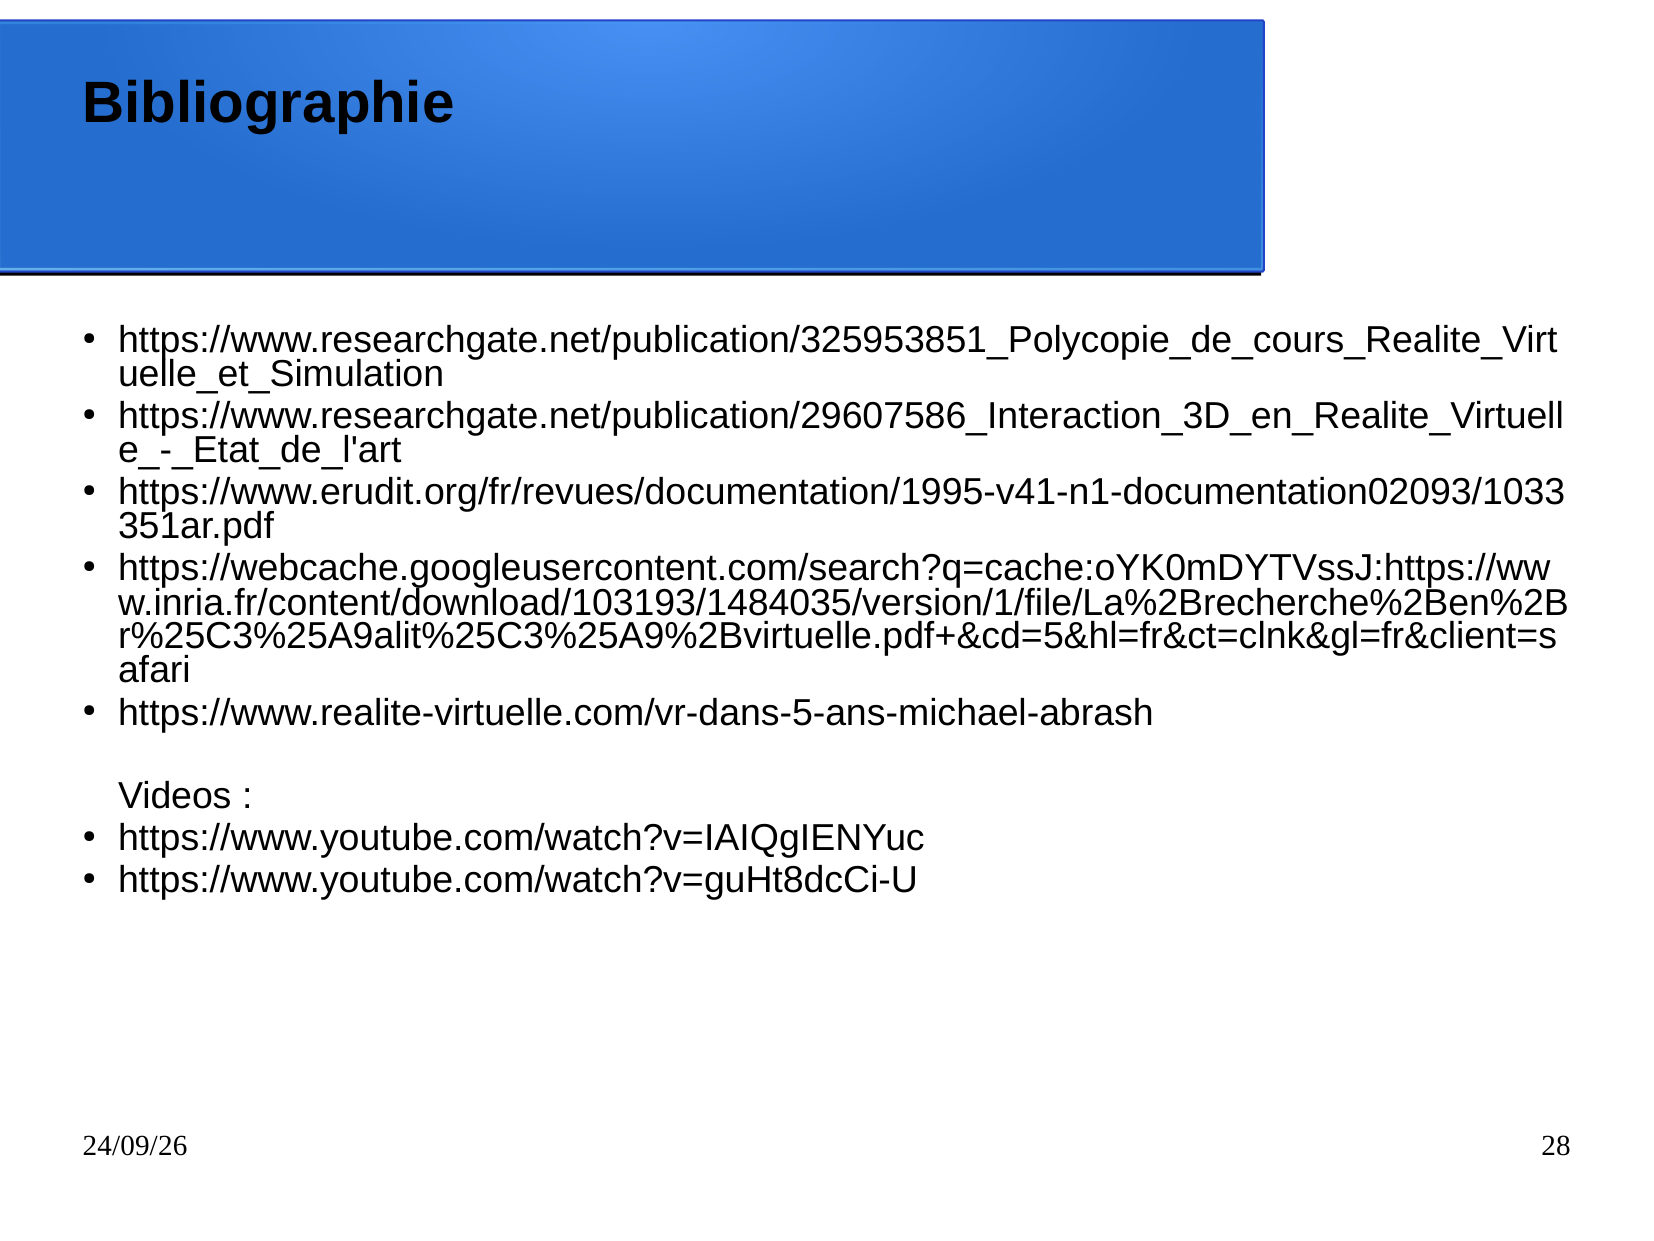

# Bibliographie
https://www.researchgate.net/publication/325953851_Polycopie_de_cours_Realite_Virtuelle_et_Simulation
https://www.researchgate.net/publication/29607586_Interaction_3D_en_Realite_Virtuelle_-_Etat_de_l'art
https://www.erudit.org/fr/revues/documentation/1995-v41-n1-documentation02093/1033351ar.pdf
https://webcache.googleusercontent.com/search?q=cache:oYK0mDYTVssJ:https://www.inria.fr/content/download/103193/1484035/version/1/file/La%2Brecherche%2Ben%2Br%25C3%25A9alit%25C3%25A9%2Bvirtuelle.pdf+&cd=5&hl=fr&ct=clnk&gl=fr&client=safari
https://www.realite-virtuelle.com/vr-dans-5-ans-michael-abrash
Videos :
https://www.youtube.com/watch?v=IAIQgIENYuc
https://www.youtube.com/watch?v=guHt8dcCi-U
28